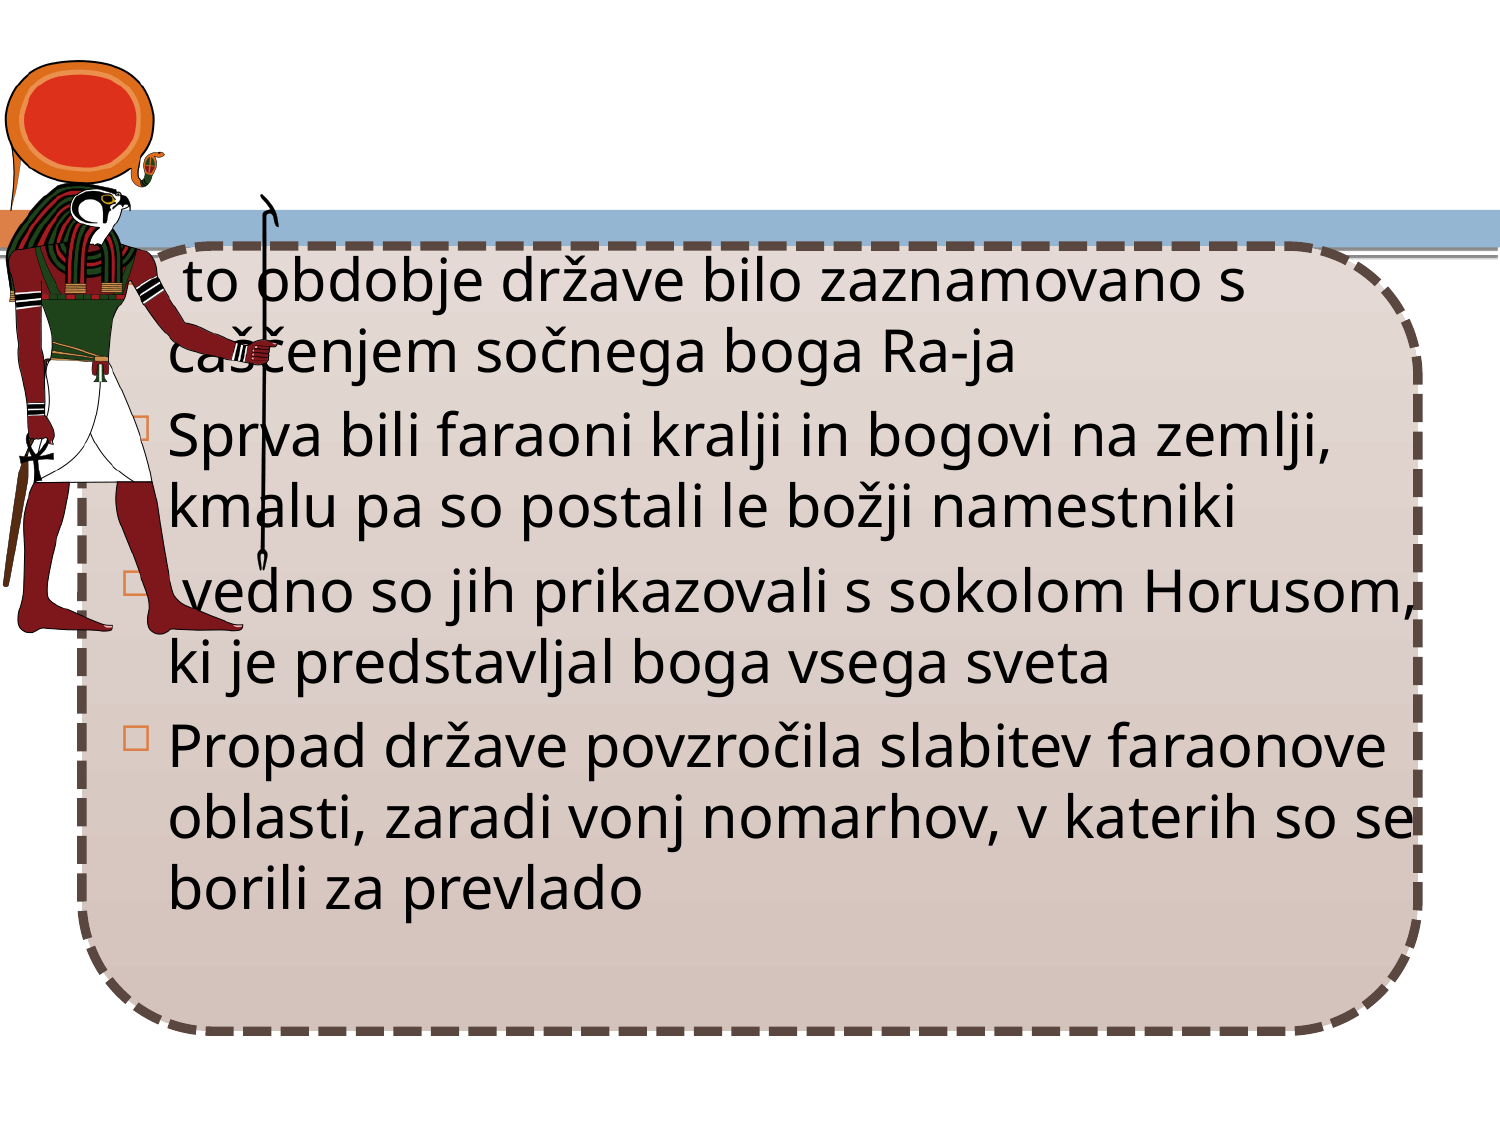

# to obdobje države bilo zaznamovano s čaščenjem sočnega boga Ra-ja
Sprva bili faraoni kralji in bogovi na zemlji, kmalu pa so postali le božji namestniki
 vedno so jih prikazovali s sokolom Horusom, ki je predstavljal boga vsega sveta
Propad države povzročila slabitev faraonove oblasti, zaradi vonj nomarhov, v katerih so se borili za prevlado